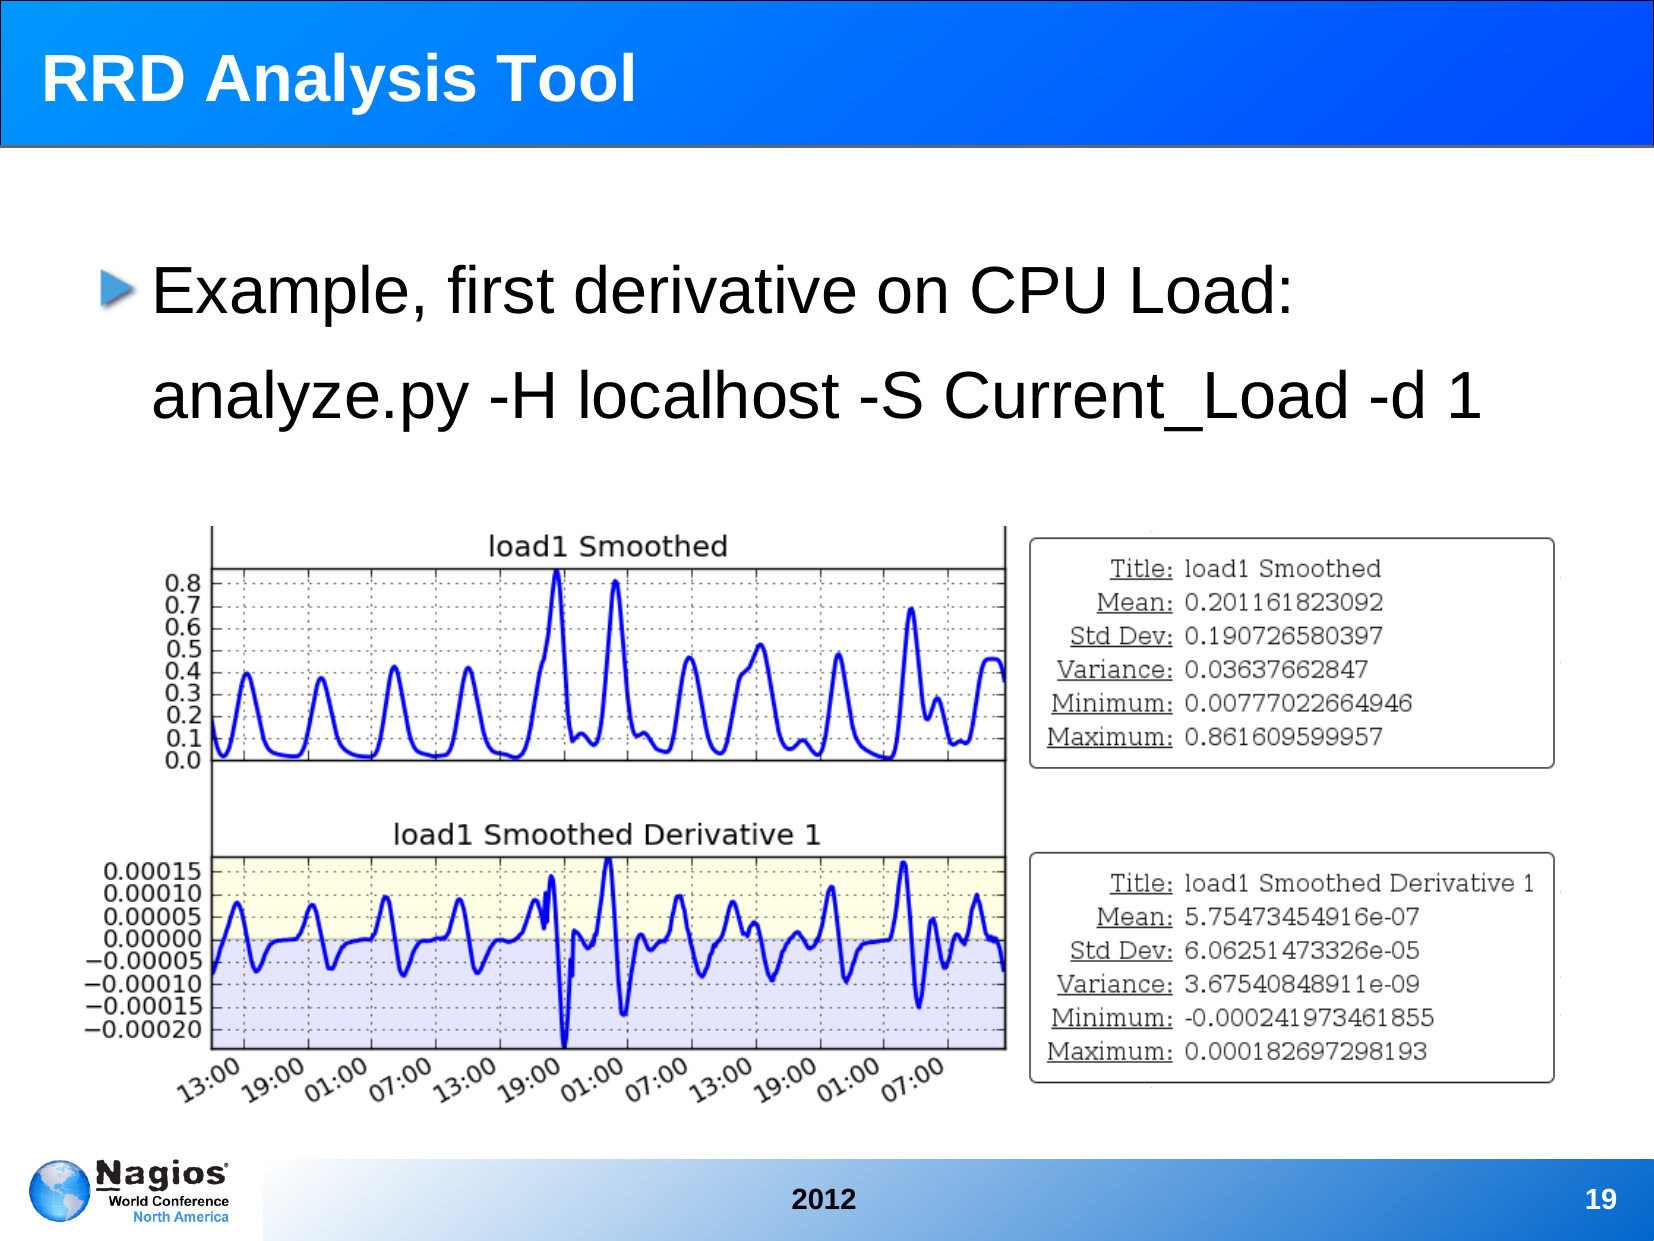

# RRD Analysis Tool
Example, first derivative on CPU Load:
analyze.py -H localhost -S Current_Load -d 1
2011
19